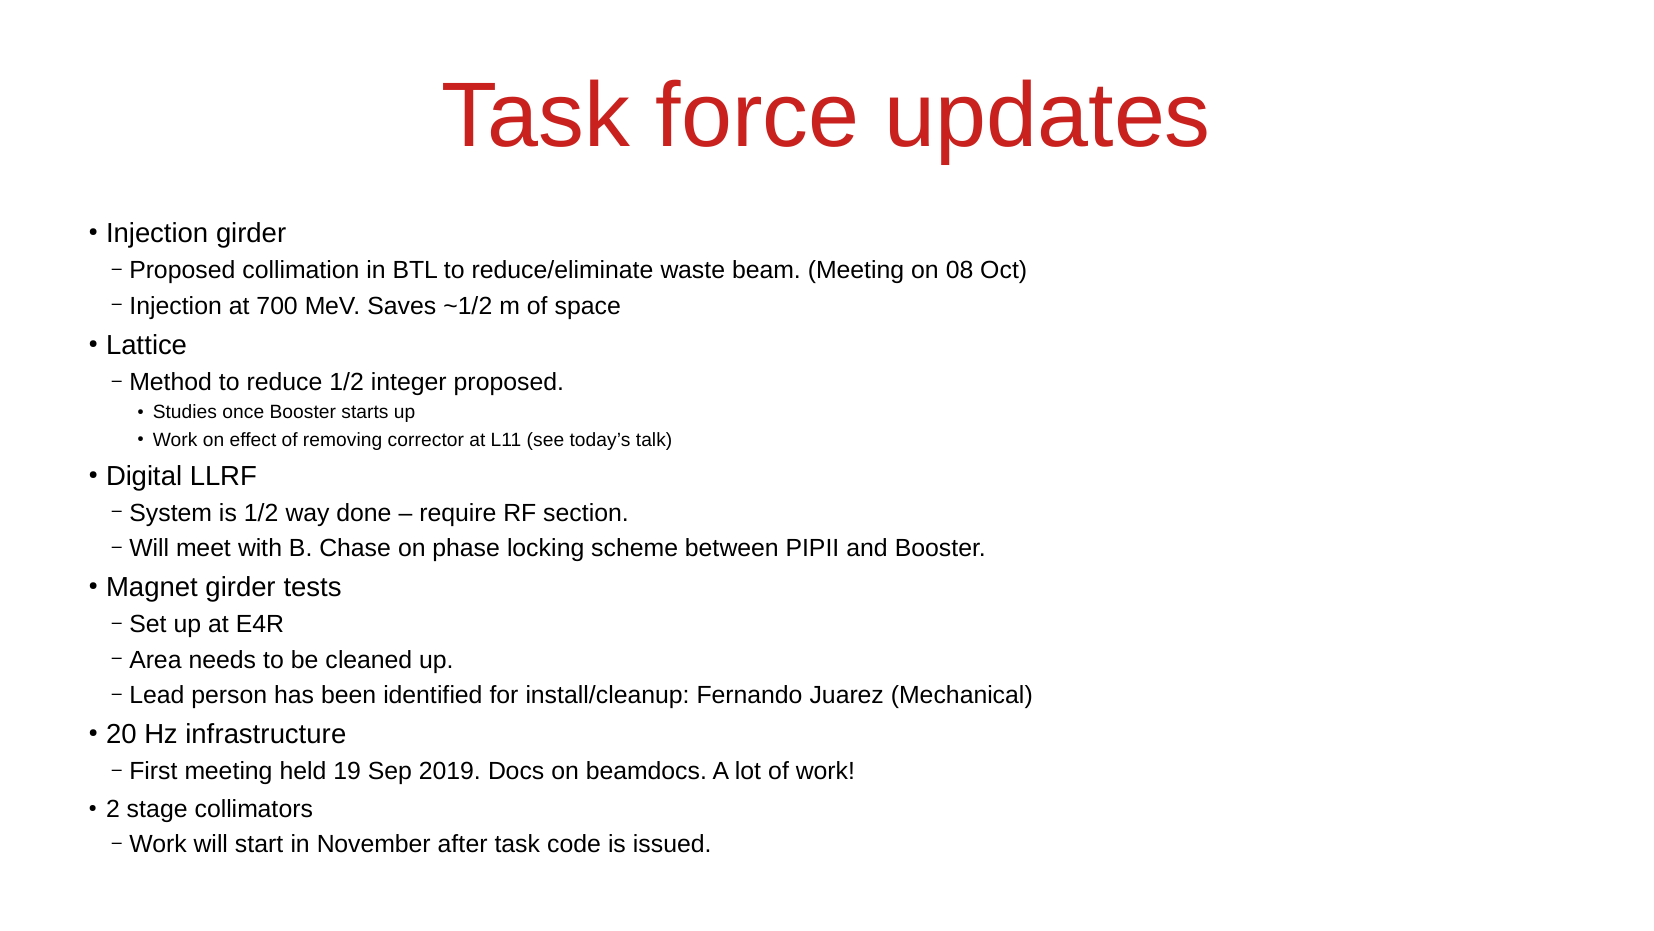

# Task force updates
Injection girder
Proposed collimation in BTL to reduce/eliminate waste beam. (Meeting on 08 Oct)
Injection at 700 MeV. Saves ~1/2 m of space
Lattice
Method to reduce 1/2 integer proposed.
Studies once Booster starts up
Work on effect of removing corrector at L11 (see today’s talk)
Digital LLRF
System is 1/2 way done – require RF section.
Will meet with B. Chase on phase locking scheme between PIPII and Booster.
Magnet girder tests
Set up at E4R
Area needs to be cleaned up.
Lead person has been identified for install/cleanup: Fernando Juarez (Mechanical)
20 Hz infrastructure
First meeting held 19 Sep 2019. Docs on beamdocs. A lot of work!
2 stage collimators
Work will start in November after task code is issued.